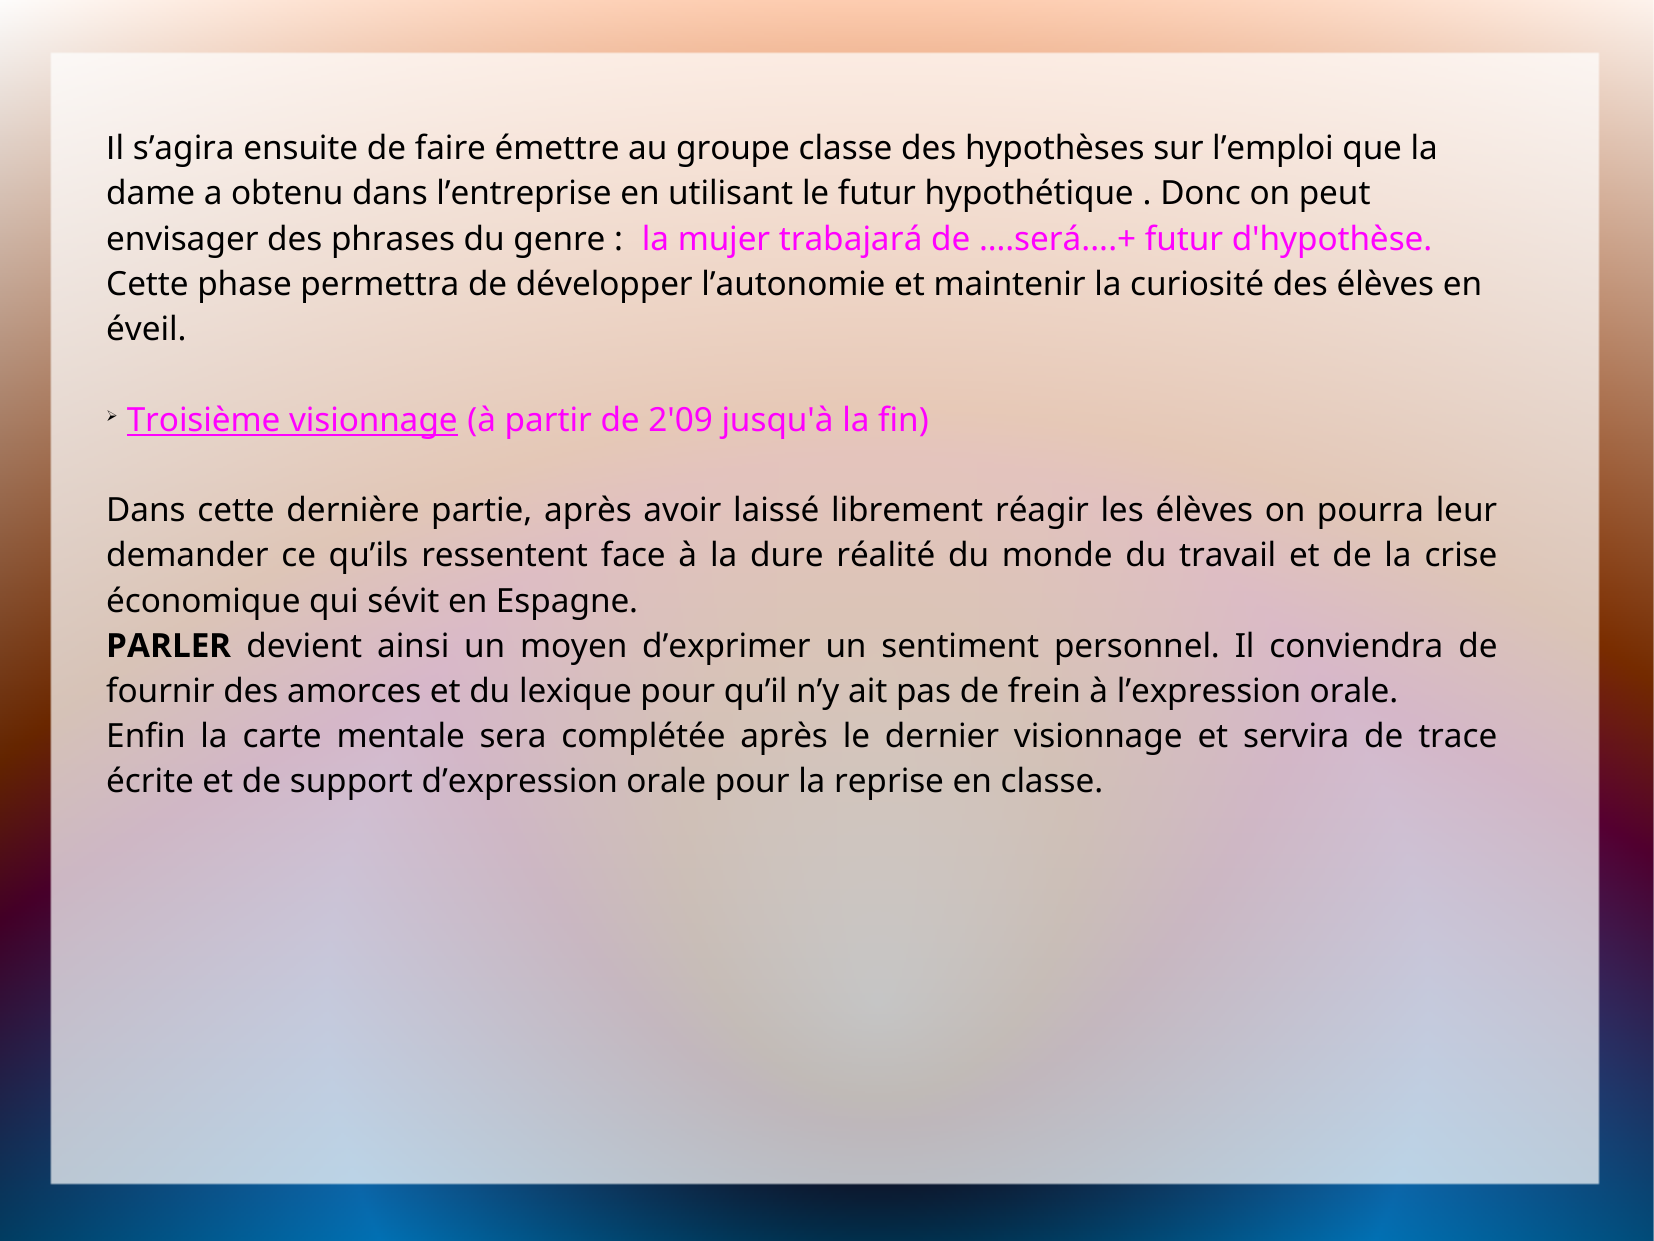

Il s’agira ensuite de faire émettre au groupe classe des hypothèses sur l’emploi que la dame a obtenu dans l’entreprise en utilisant le futur hypothétique . Donc on peut envisager des phrases du genre : la mujer trabajará de ….será....+ futur d'hypothèse. Cette phase permettra de développer l’autonomie et maintenir la curiosité des élèves en éveil.
 Troisième visionnage (à partir de 2'09 jusqu'à la fin)
Dans cette dernière partie, après avoir laissé librement réagir les élèves on pourra leur demander ce qu’ils ressentent face à la dure réalité du monde du travail et de la crise économique qui sévit en Espagne.
PARLER devient ainsi un moyen d’exprimer un sentiment personnel. Il conviendra de fournir des amorces et du lexique pour qu’il n’y ait pas de frein à l’expression orale.
Enfin la carte mentale sera complétée après le dernier visionnage et servira de trace écrite et de support d’expression orale pour la reprise en classe.